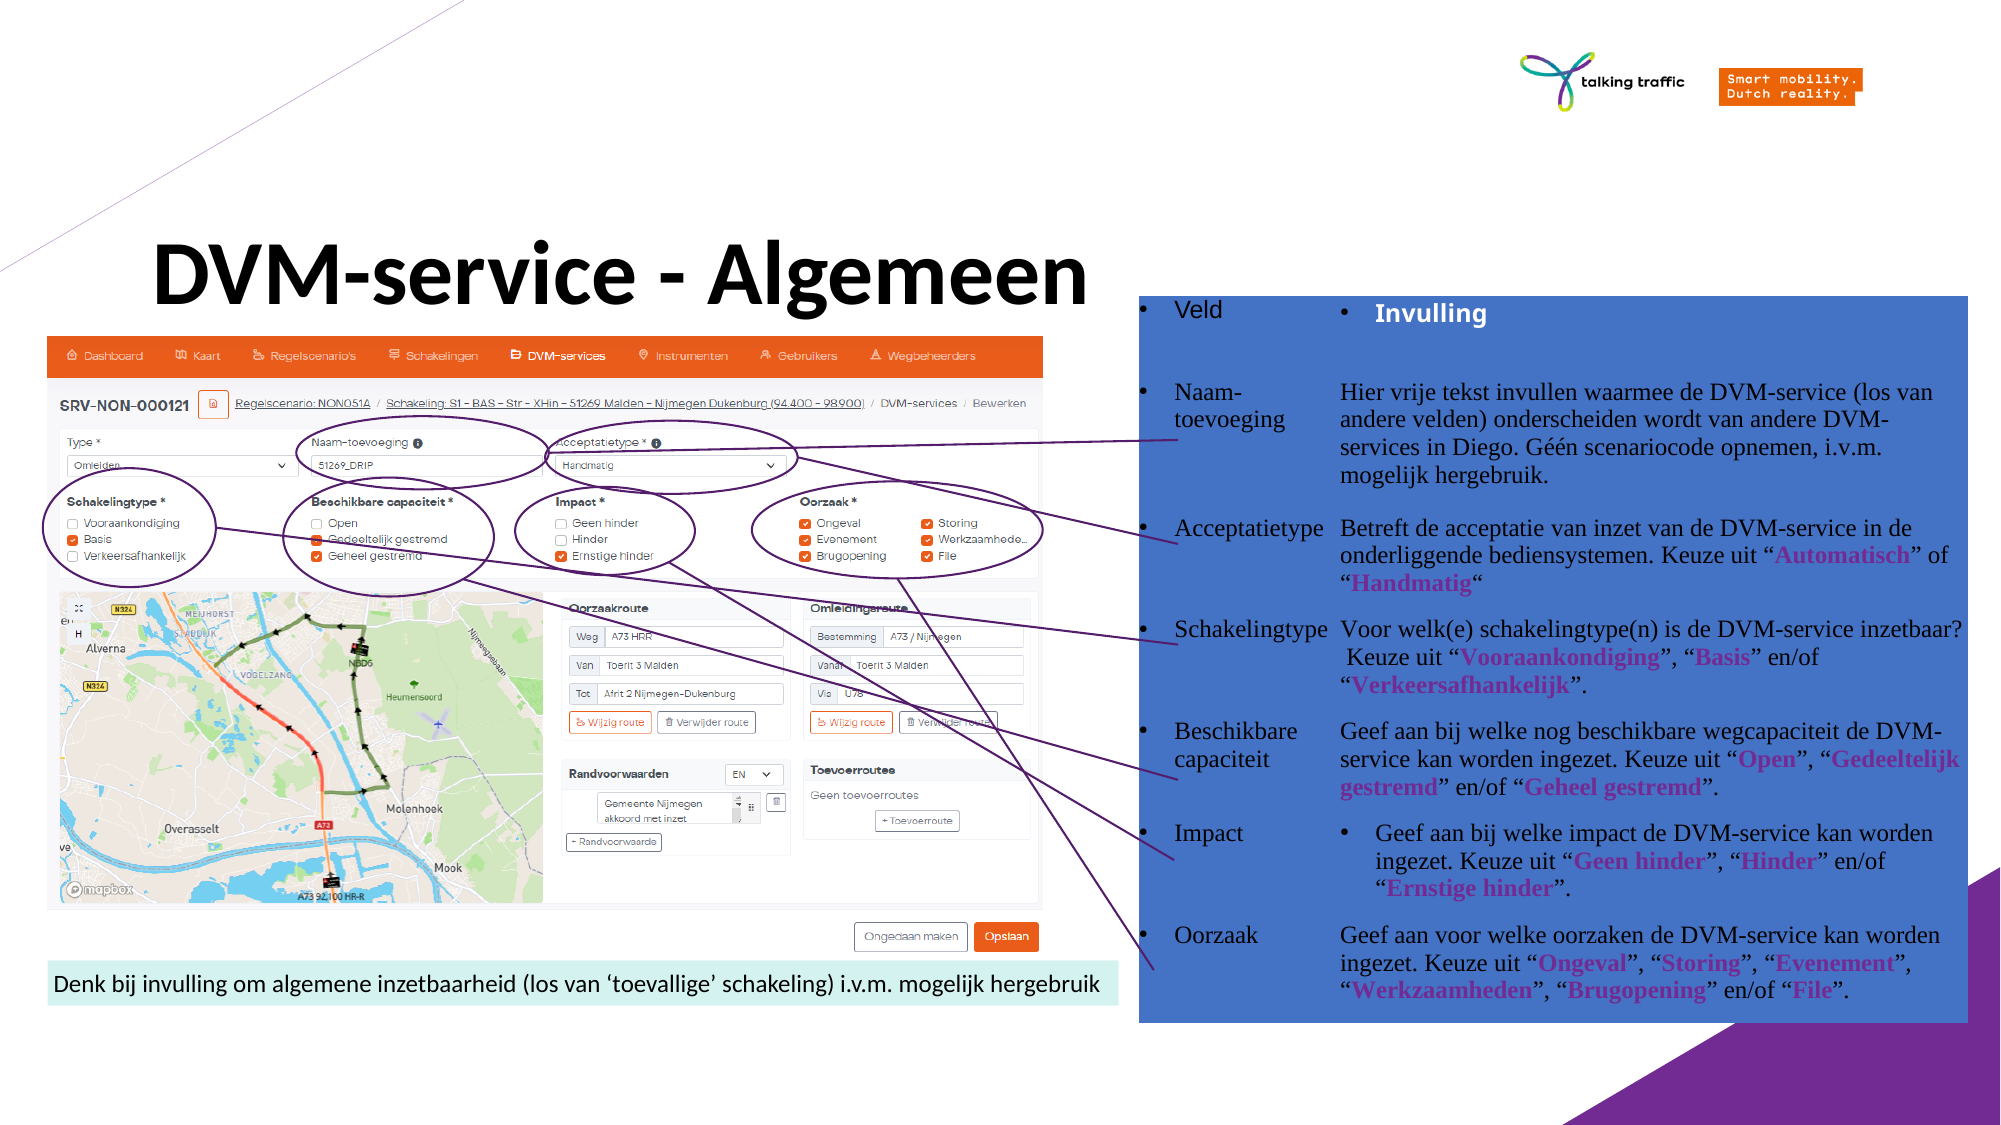

# DVM-service - Algemeen
| Veld | Invulling |
| --- | --- |
| Naam-toevoeging | Hier vrije tekst invullen waarmee de DVM-service (los van andere velden) onderscheiden wordt van andere DVM-services in Diego. Géén scenariocode opnemen, i.v.m. mogelijk hergebruik. |
| Acceptatietype | Betreft de acceptatie van inzet van de DVM-service in de onderliggende bediensystemen. Keuze uit “Automatisch” of “Handmatig“ |
| Schakelingtype | Voor welk(e) schakelingtype(n) is de DVM-service inzetbaar? Keuze uit “Vooraankondiging”, “Basis” en/of “Verkeersafhankelijk”. |
| Beschikbare capaciteit | Geef aan bij welke nog beschikbare wegcapaciteit de DVM-service kan worden ingezet. Keuze uit “Open”, “Gedeeltelijk gestremd” en/of “Geheel gestremd”. |
| Impact | Geef aan bij welke impact de DVM-service kan worden ingezet. Keuze uit “Geen hinder”, “Hinder” en/of “Ernstige hinder”. |
| Oorzaak | Geef aan voor welke oorzaken de DVM-service kan worden ingezet. Keuze uit “Ongeval”, “Storing”, “Evenement”, “Werkzaamheden”, “Brugopening” en/of “File”. |
Denk bij invulling om algemene inzetbaarheid (los van ‘toevallige’ schakeling) i.v.m. mogelijk hergebruik
52